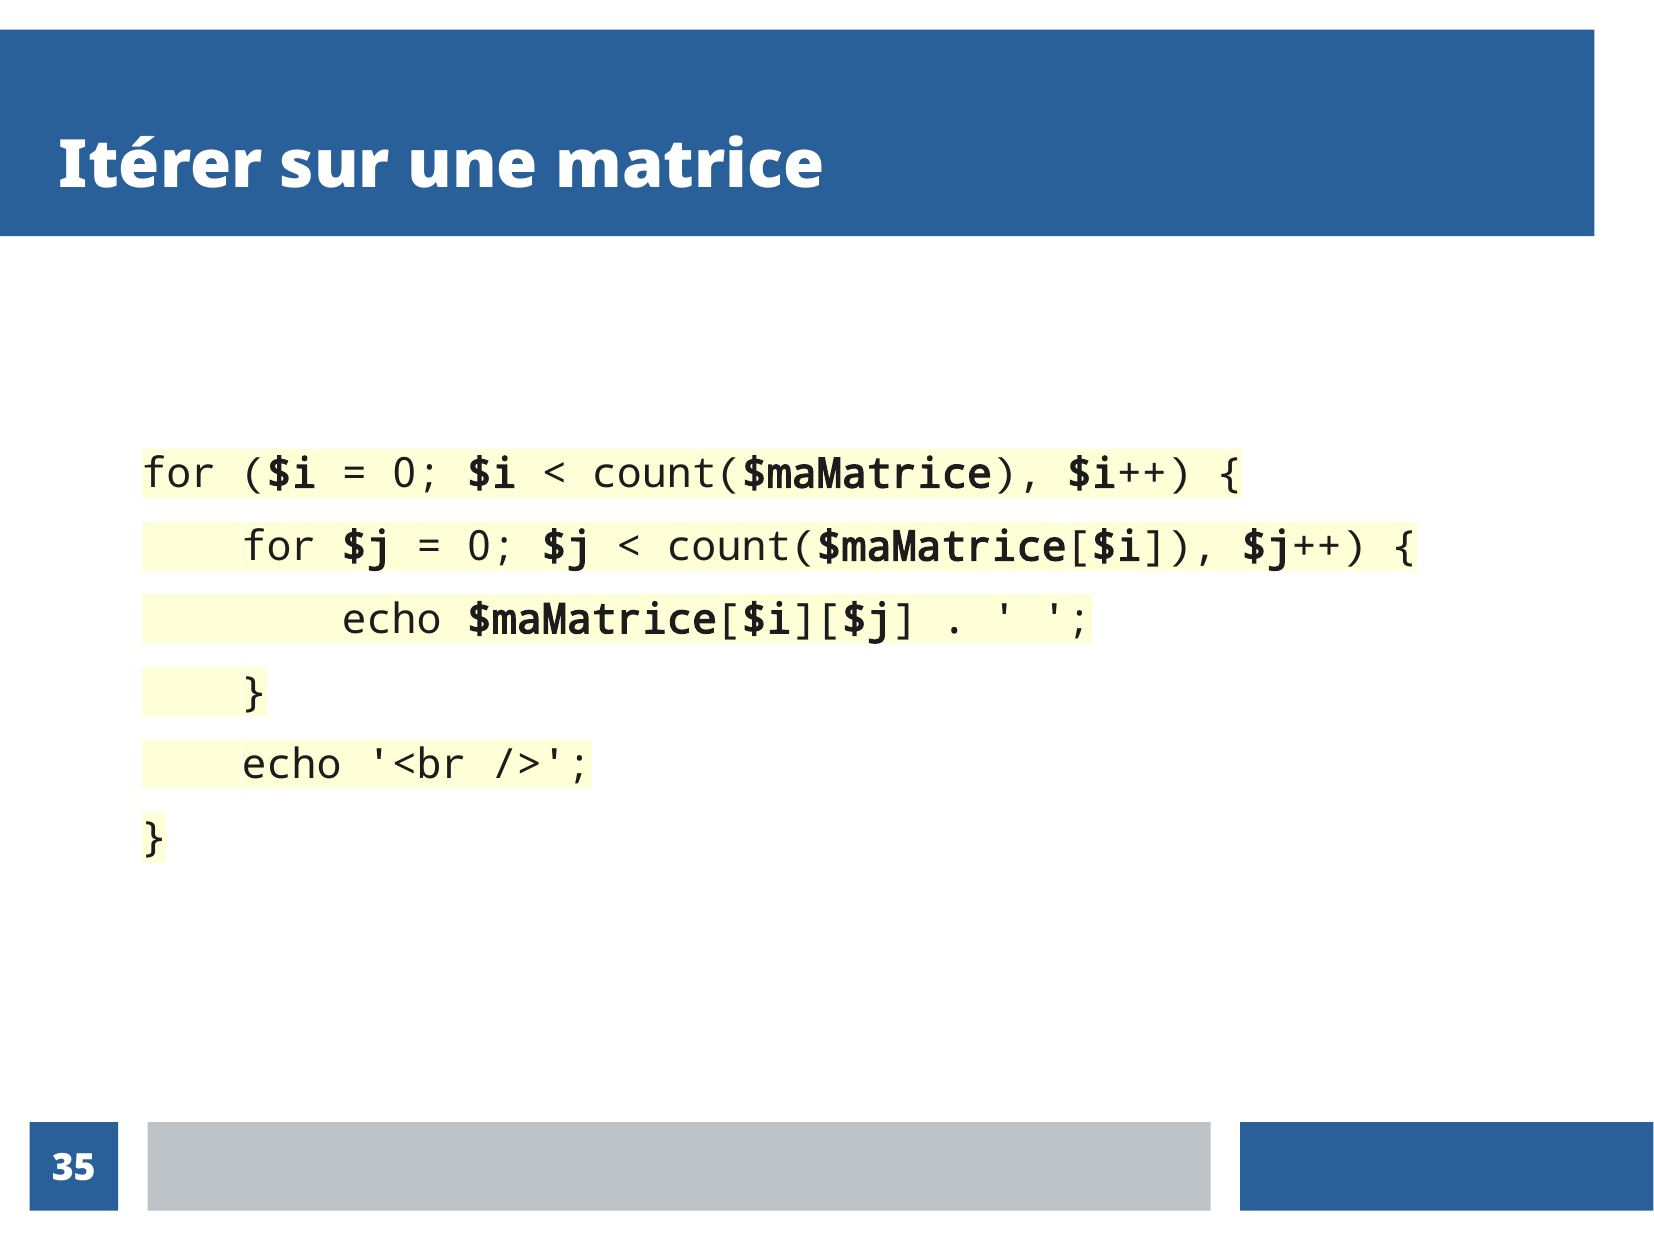

# Itérer sur une matrice
for ($i = 0; $i < count($maMatrice), $i++) {
 for $j = 0; $j < count($maMatrice[$i]), $j++) {
 echo $maMatrice[$i][$j] . ' ';
 }
 echo '<br />';
}
35